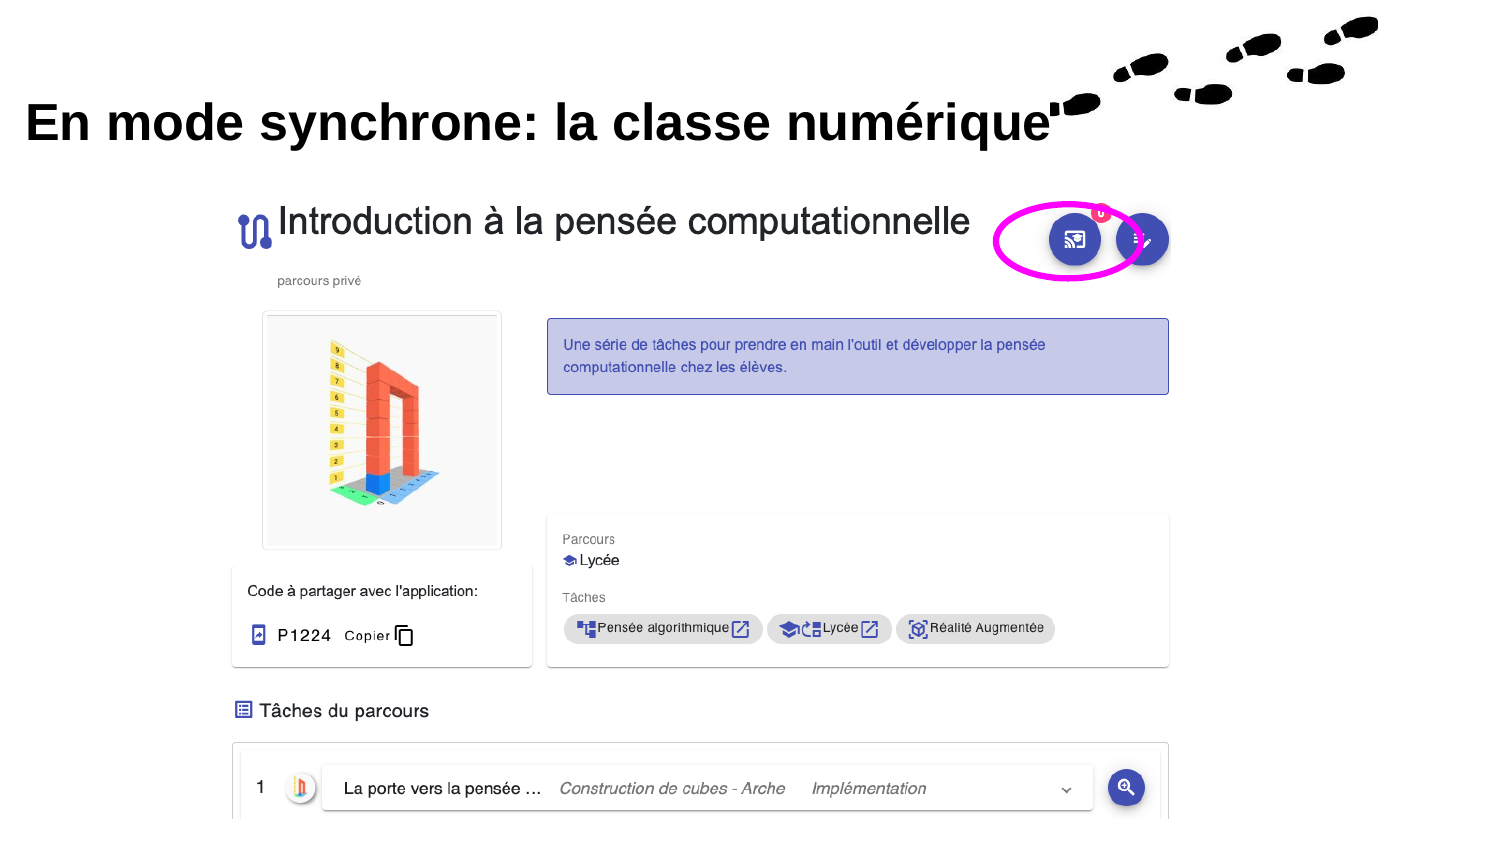

# En mode synchrone: la classe numérique